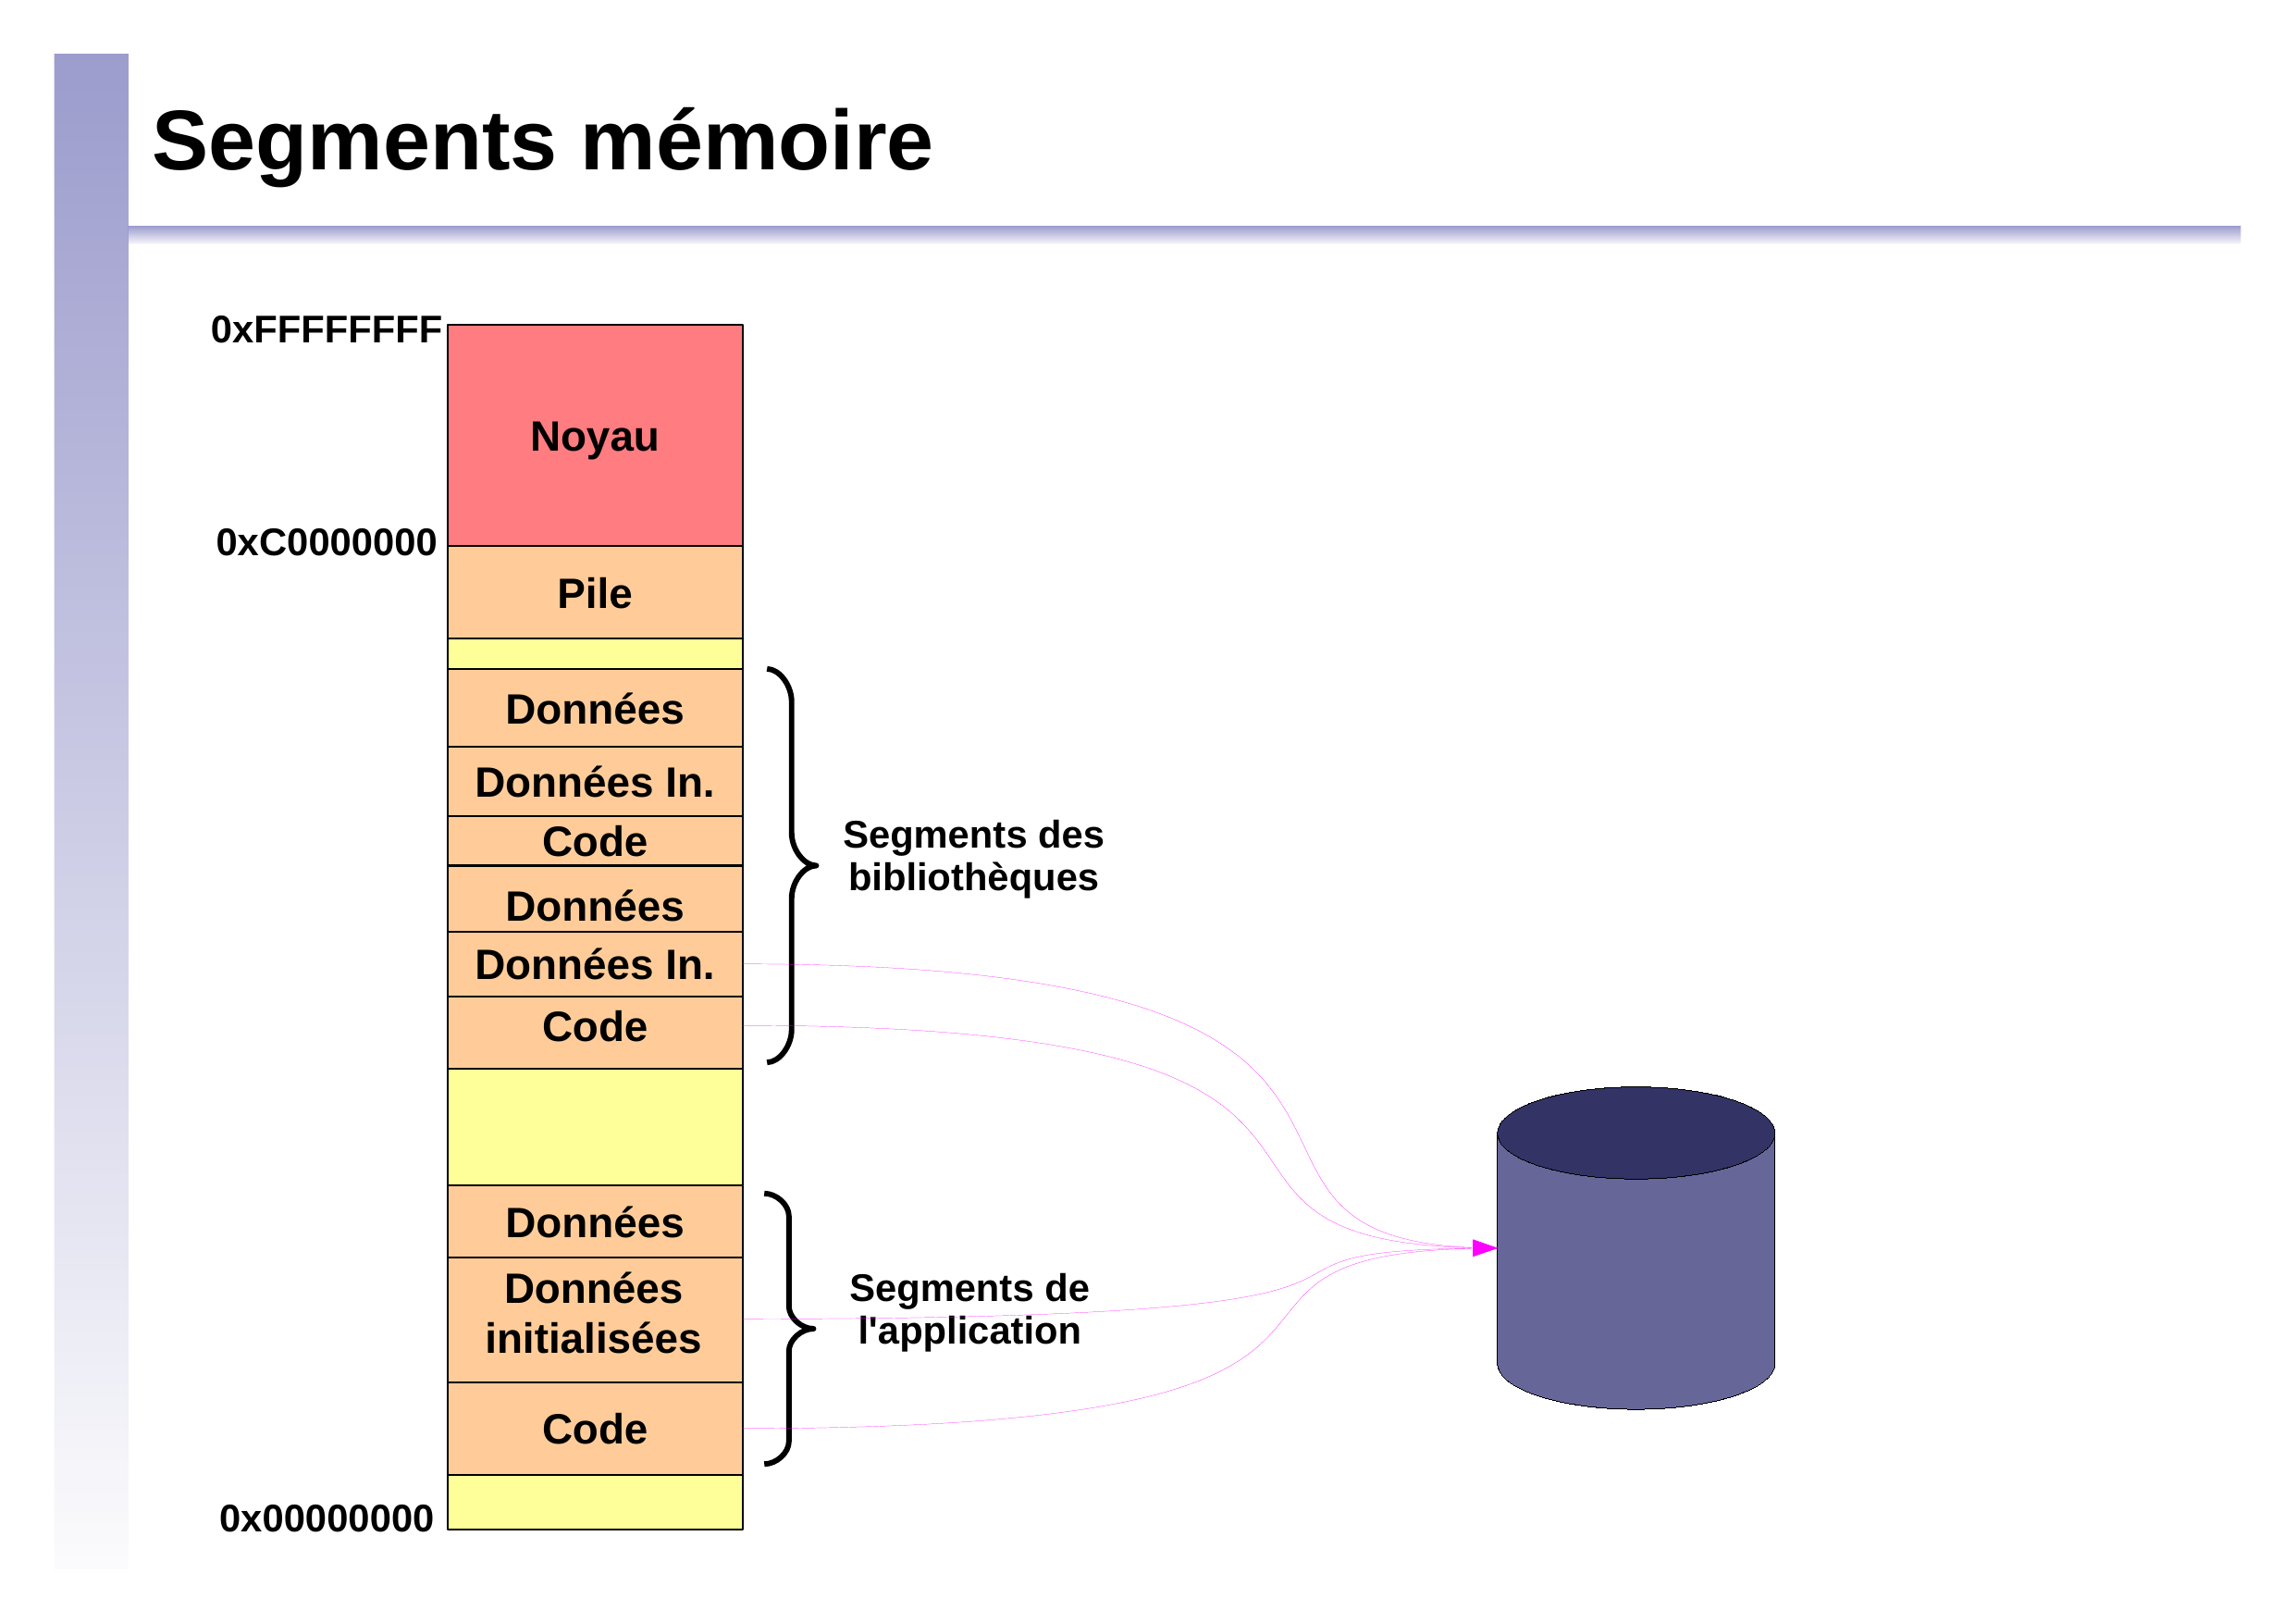

# Segments mémoire
0xFFFFFFFF
Noyau
0xC0000000
Pile
Données
Données In.
Code
Segments des bibliothèques
Données
Données In.
Code
Données
Données
initialisées
Segments de l'application
Code
0x00000000